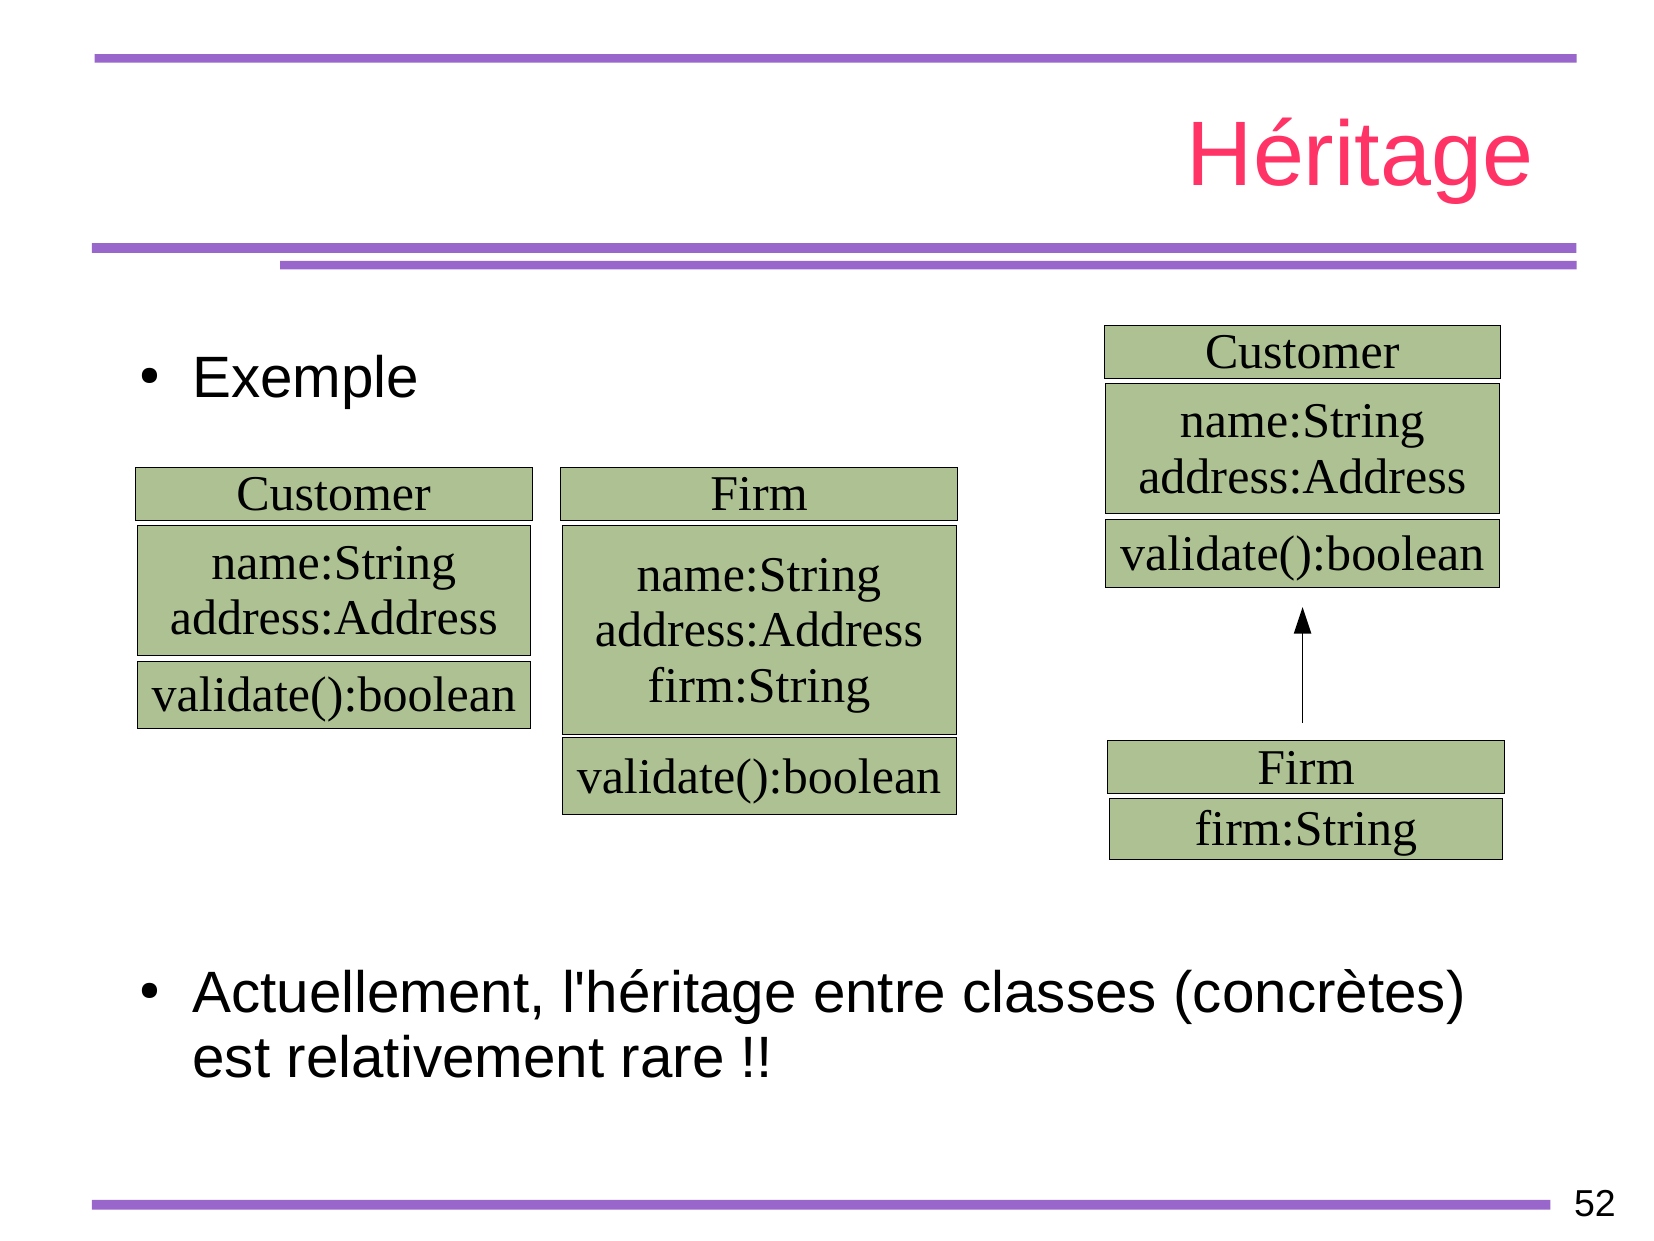

# Héritage
Customer
name:String
address:Address
validate():boolean
Exemple
Actuellement, l'héritage entre classes (concrètes) est relativement rare !!
Customer
name:String
address:Address
validate():boolean
Firm
name:String
address:Address
firm:String
validate():boolean
Firm
firm:String